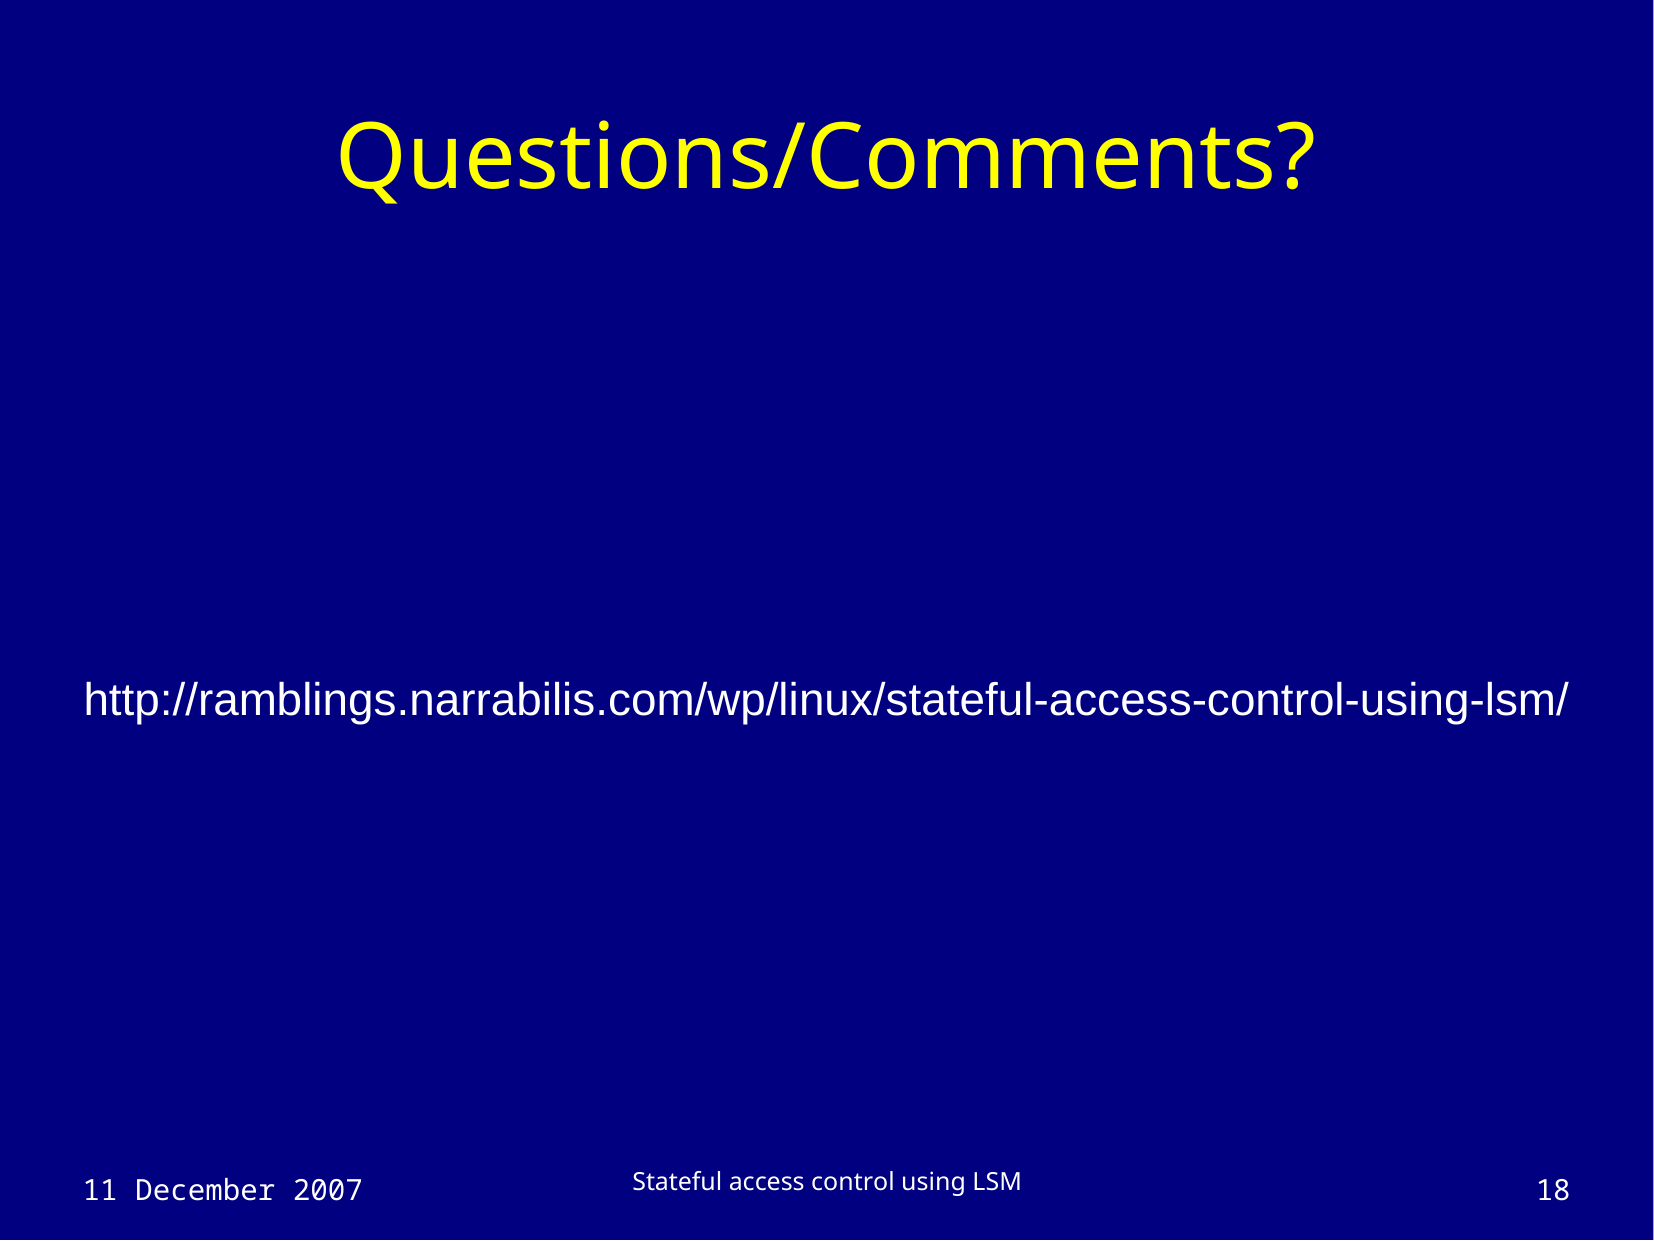

# Questions/Comments?
http://ramblings.narrabilis.com/wp/linux/stateful-access-control-using-lsm/
11 December 2007
Stateful access control using LSM
18